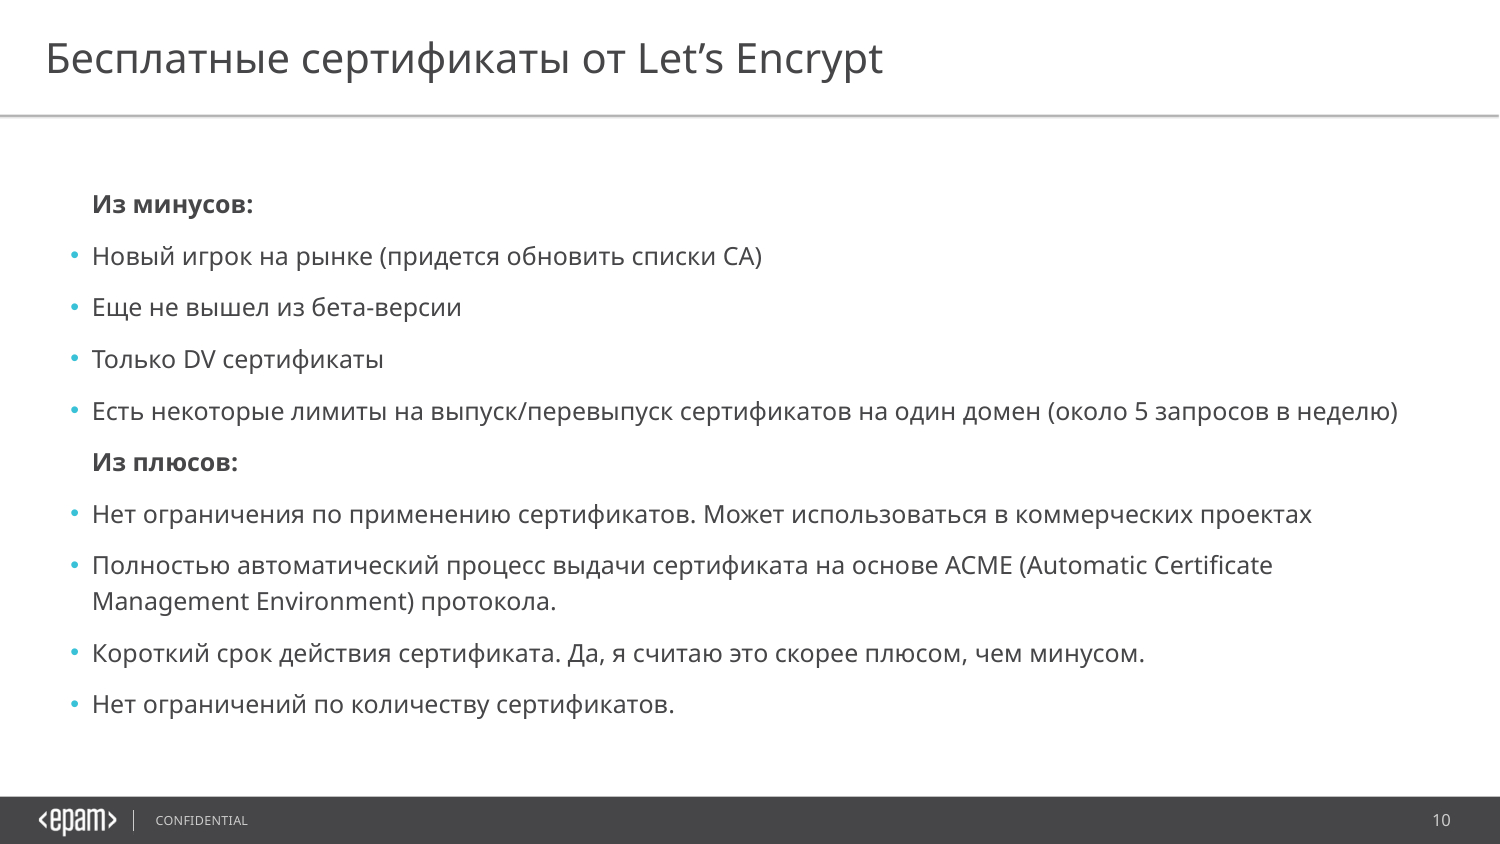

Бесплатные сертификаты от Let’s Encrypt
# Из минусов:
Новый игрок на рынке (придется обновить списки CA)
Еще не вышел из бета-версии
Только DV сертификаты
Есть некоторые лимиты на выпуск/перевыпуск сертификатов на один домен (около 5 запросов в неделю)
Из плюсов:
Нет ограничения по применению сертификатов. Может использоваться в коммерческих проектах
Полностью автоматический процесс выдачи сертификата на основе ACME (Automatic Certificate Management Environment) протокола.
Короткий срок действия сертификата. Да, я считаю это скорее плюсом, чем минусом.
Нет ограничений по количеству сертификатов.